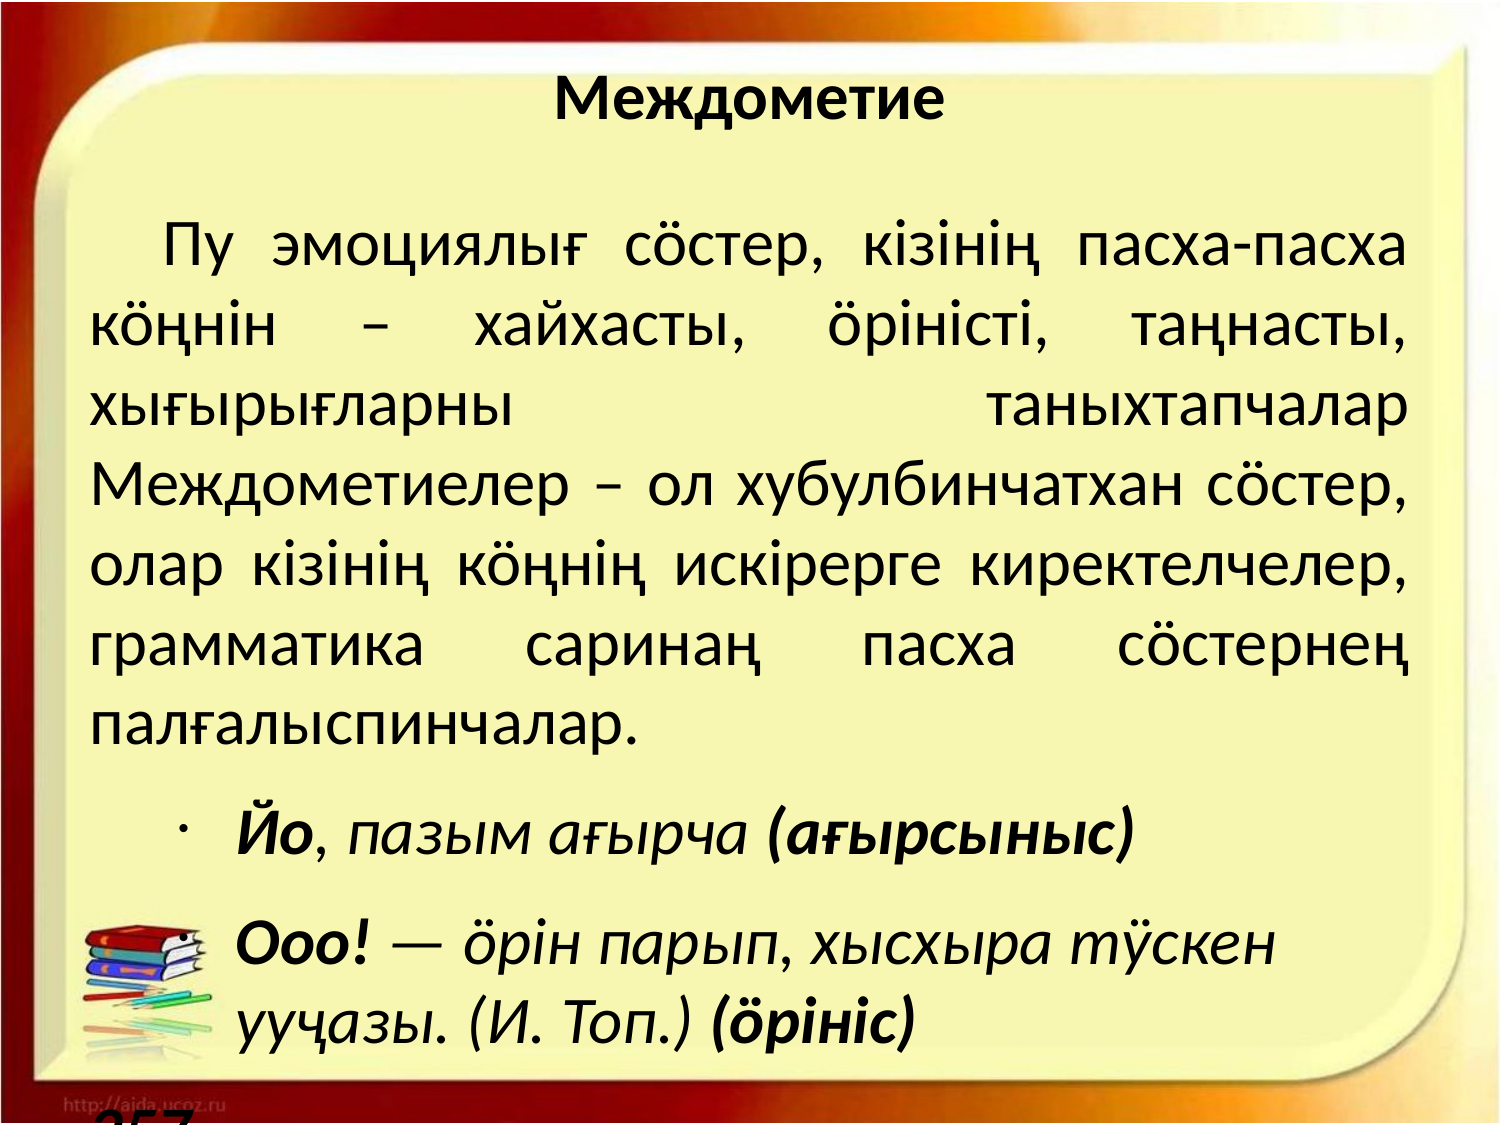

# Междометие
Пу эмоциялығ сӧстер, кiзiнiң пасха-пасха кӧңнiн – хайхасты, ӧрiнiстi, таңнасты, хығырығларны таныхтапчалар Междометиелер – ол хубулбинчатхан сӧстер, олар кiзiнiң кӧңнiң искiрерге киректелчелер, грамматика саринаң пасха сӧстернең палғалыспинчалар.
Йо, пазым ағырча (ағырсыныс)
О­о­о! — ӧрiн парып, хысхыра тӱскен ууҷазы. (И. Топ.) (ӧрiнiс)
257.